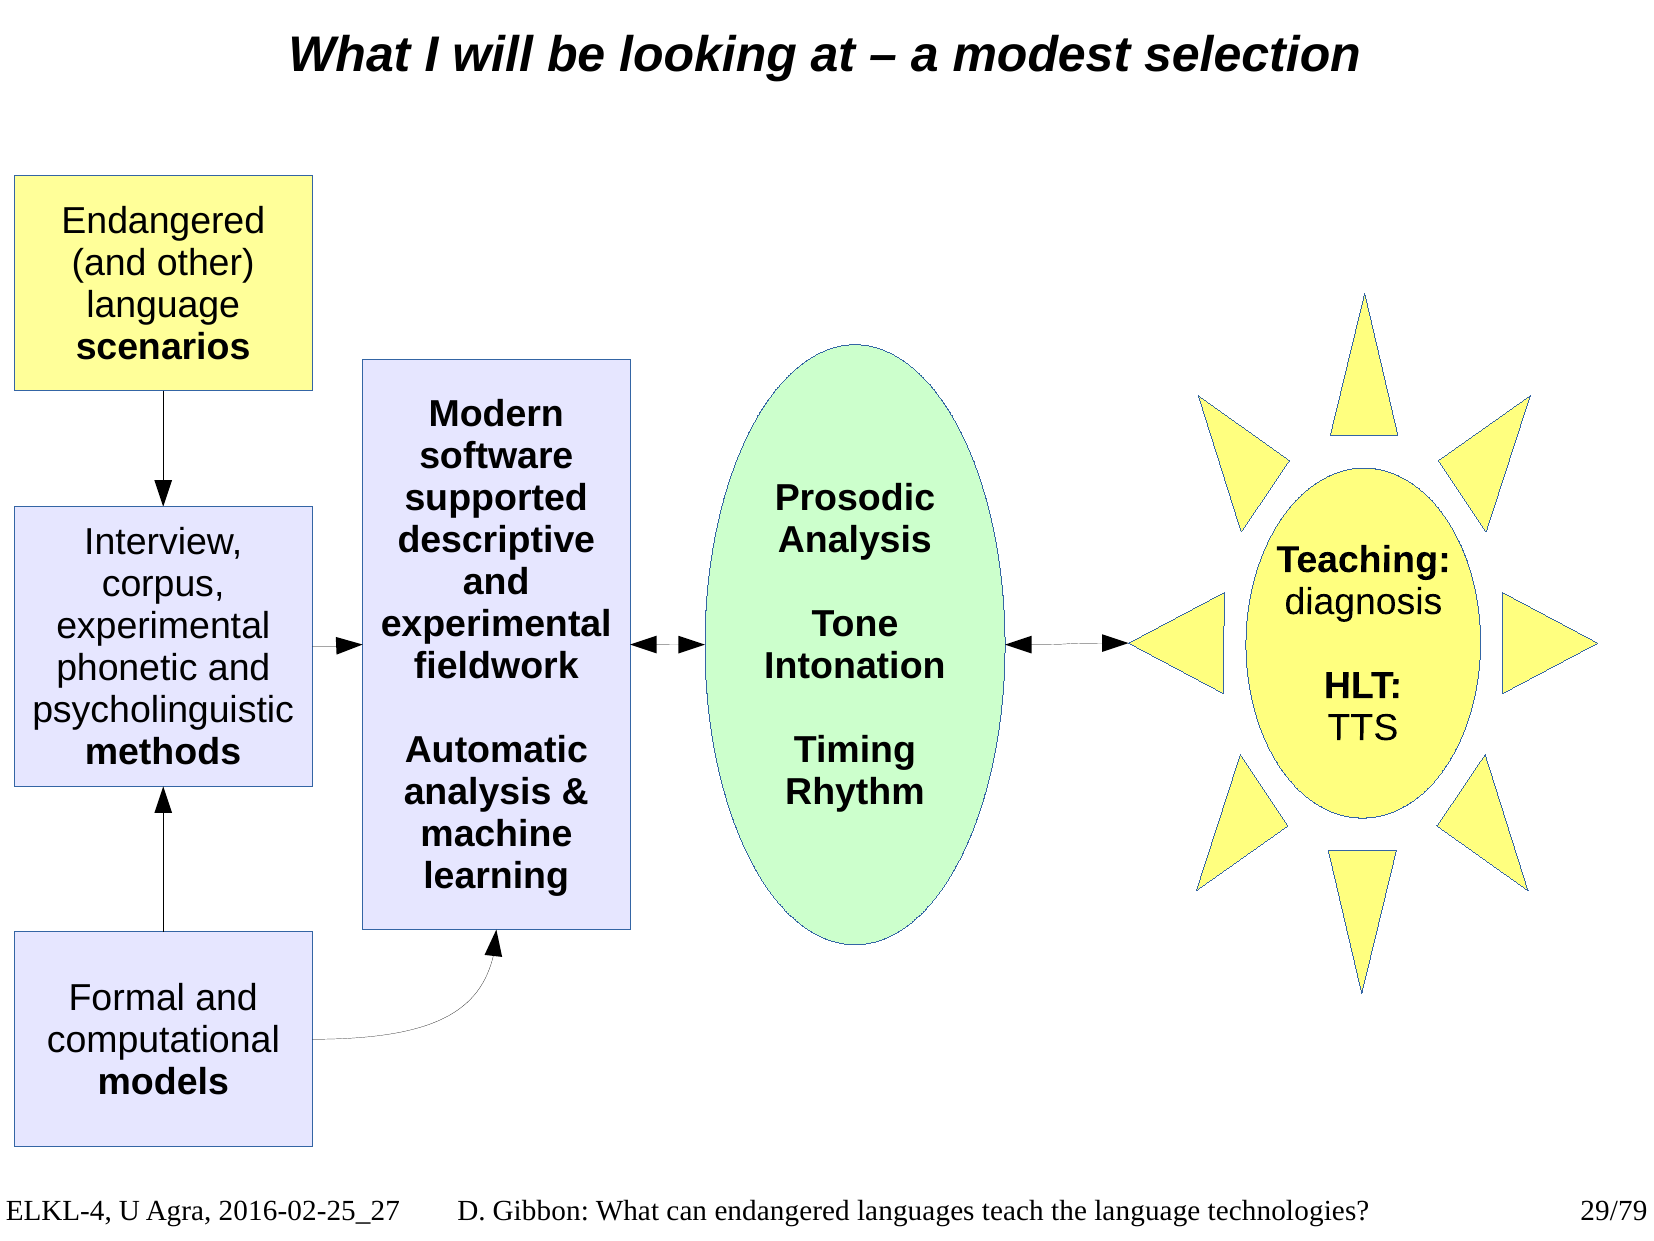

# What I will be looking at – a modest selection
Endangered (and other) language scenarios
Teaching:
diagnosis
HLT:
TTS
Prosodic Analysis
Tone
Intonation
Timing
Rhythm
Modern software supported descriptive and experimental fieldwork
Automatic analysis & machine learning
Interview, corpus, experimental phonetic and psycholinguistic methods
Formal and computational models
ELKL-4, U Agra, 2016-02-25_27
D. Gibbon: What can endangered languages teach the language technologies?
29